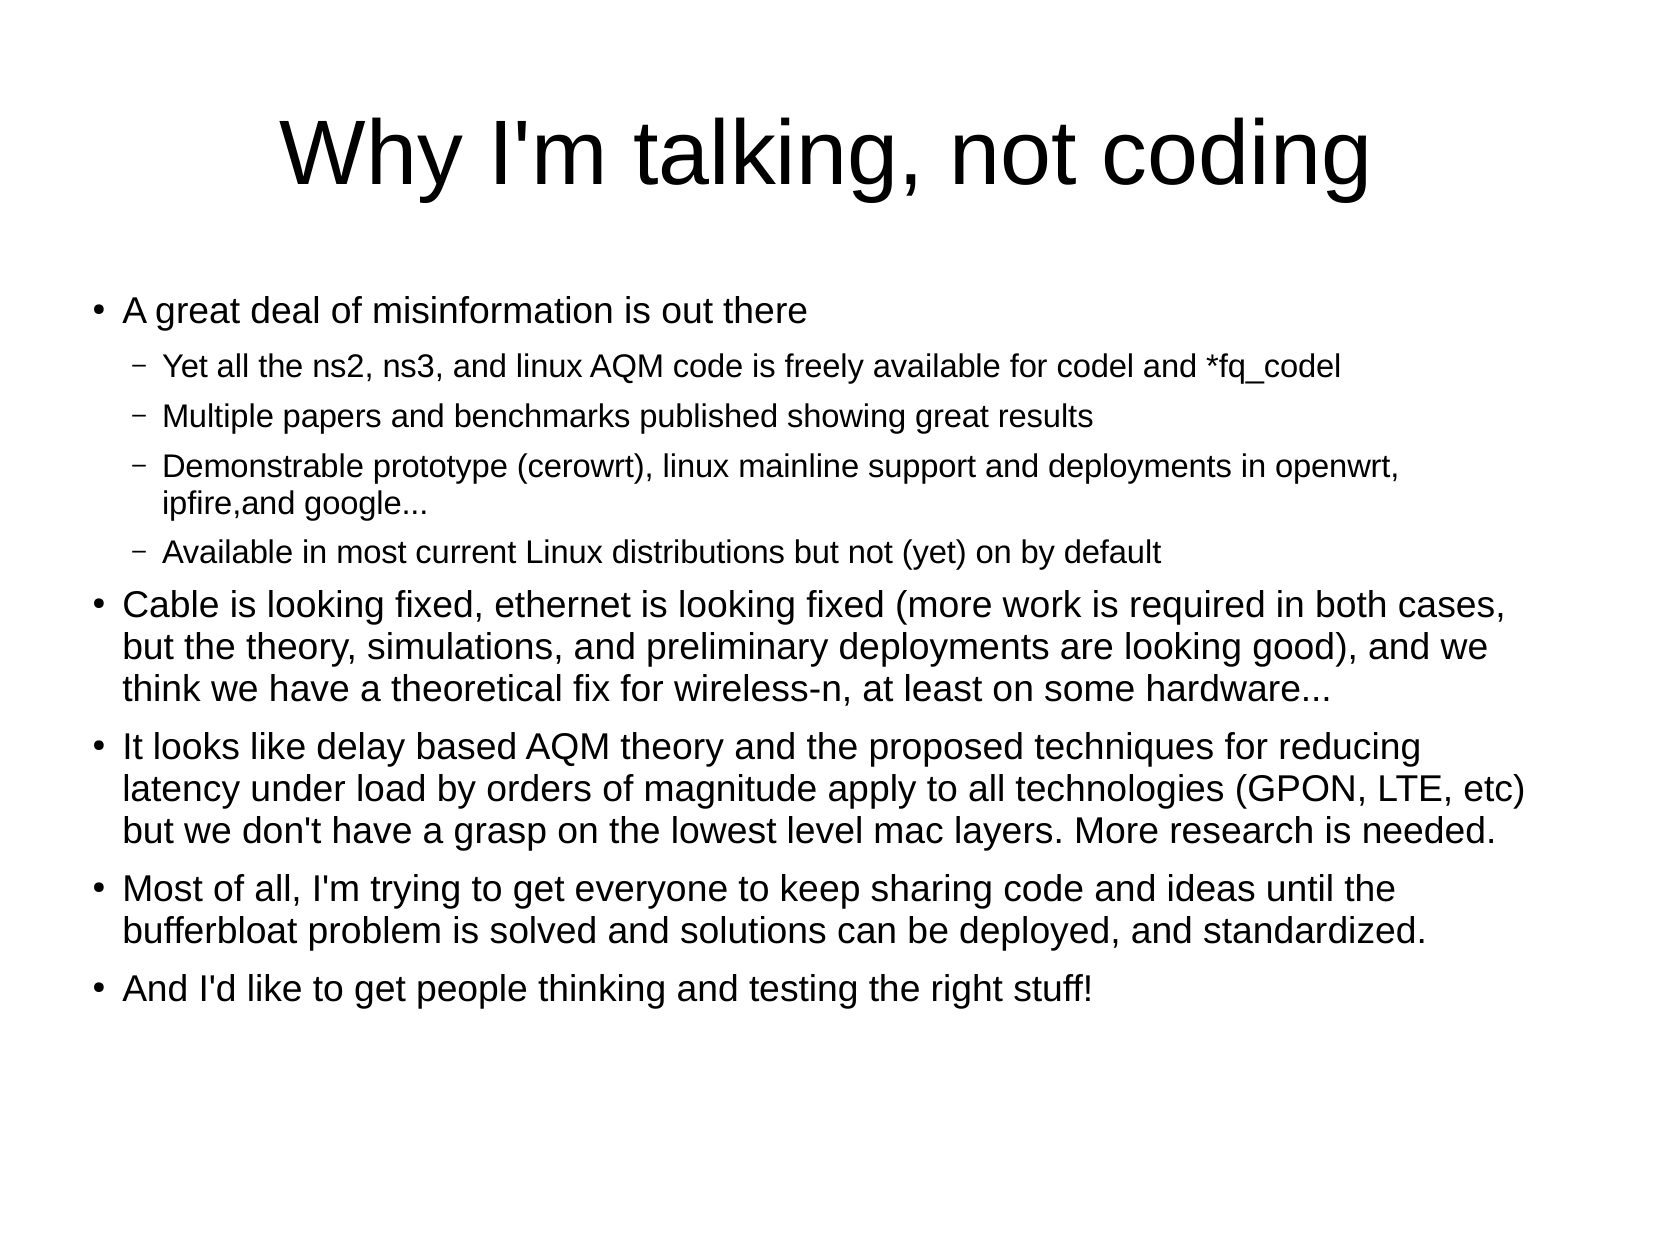

# Why I'm talking, not coding
A great deal of misinformation is out there
Yet all the ns2, ns3, and linux AQM code is freely available for codel and *fq_codel
Multiple papers and benchmarks published showing great results
Demonstrable prototype (cerowrt), linux mainline support and deployments in openwrt, ipfire,and google...
Available in most current Linux distributions but not (yet) on by default
Cable is looking fixed, ethernet is looking fixed (more work is required in both cases, but the theory, simulations, and preliminary deployments are looking good), and we think we have a theoretical fix for wireless-n, at least on some hardware...
It looks like delay based AQM theory and the proposed techniques for reducing latency under load by orders of magnitude apply to all technologies (GPON, LTE, etc) but we don't have a grasp on the lowest level mac layers. More research is needed.
Most of all, I'm trying to get everyone to keep sharing code and ideas until the bufferbloat problem is solved and solutions can be deployed, and standardized.
And I'd like to get people thinking and testing the right stuff!